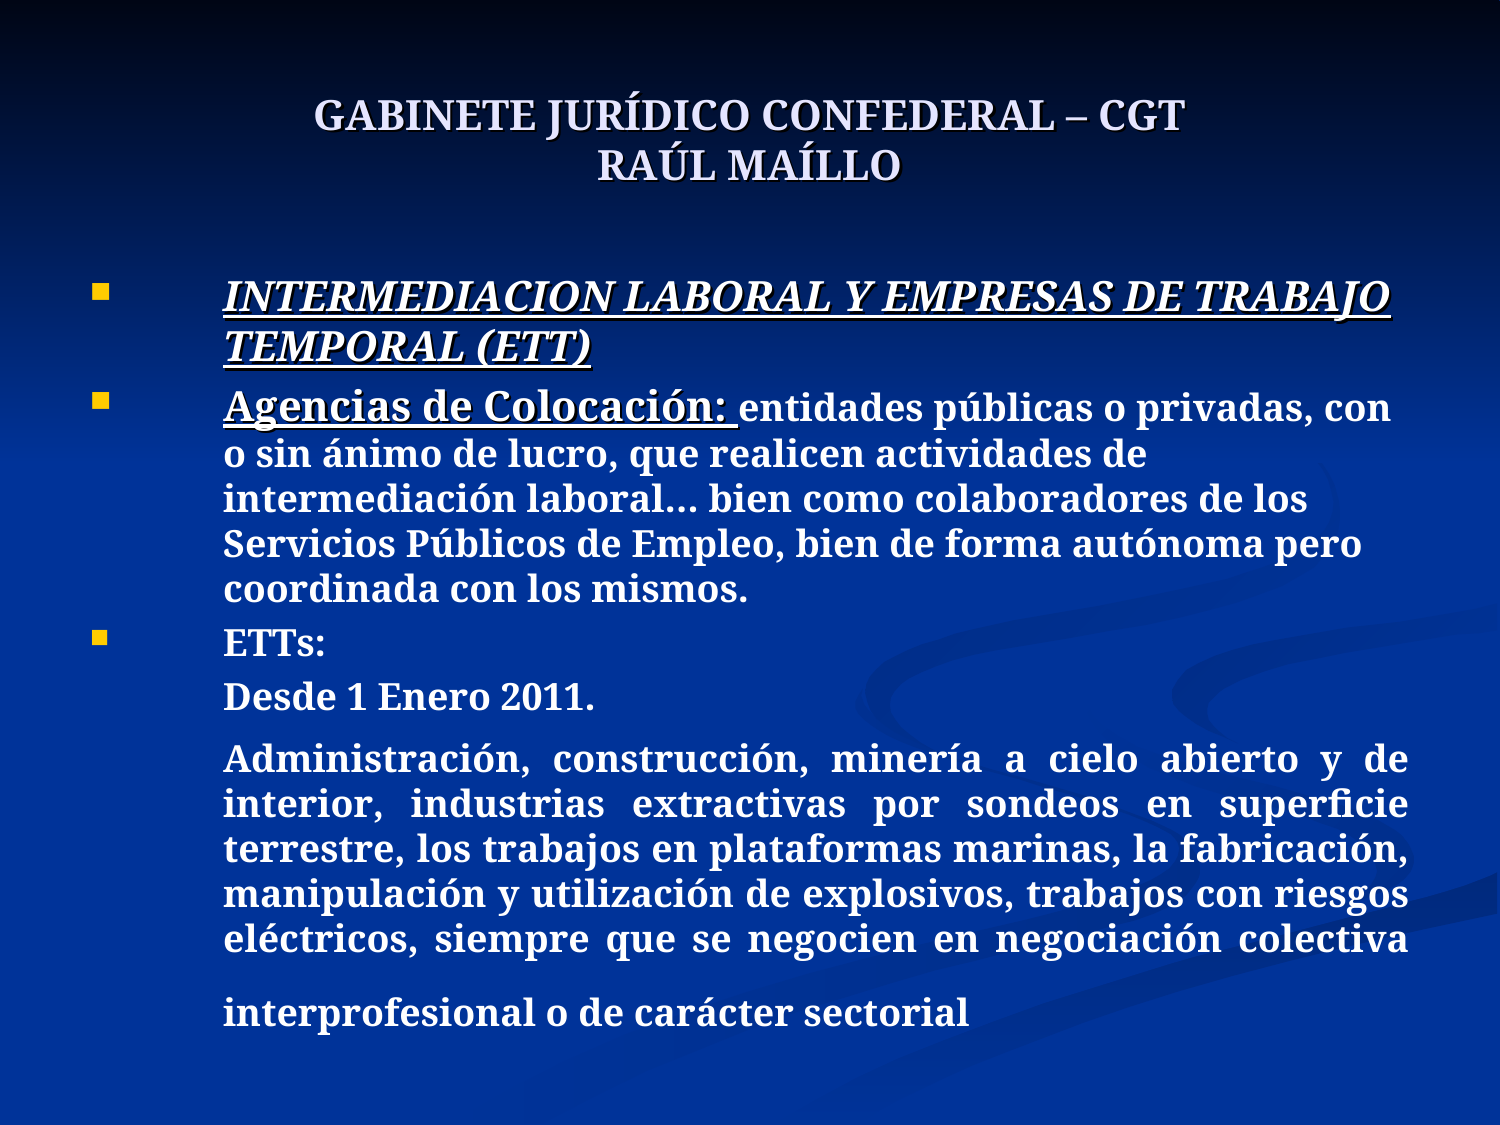

# GABINETE JURÍDICO CONFEDERAL – CGT RAÚL MAÍLLO
INTERMEDIACION LABORAL Y EMPRESAS DE TRABAJO TEMPORAL (ETT)
Agencias de Colocación: entidades públicas o privadas, con o sin ánimo de lucro, que realicen actividades de intermediación laboral… bien como colaboradores de los Servicios Públicos de Empleo, bien de forma autónoma pero coordinada con los mismos.
ETTs:
	Desde 1 Enero 2011.
	Administración, construcción, minería a cielo abierto y de interior, industrias extractivas por sondeos en superficie terrestre, los trabajos en plataformas marinas, la fabricación, manipulación y utilización de explosivos, trabajos con riesgos eléctricos, siempre que se negocien en negociación colectiva interprofesional o de carácter sectorial